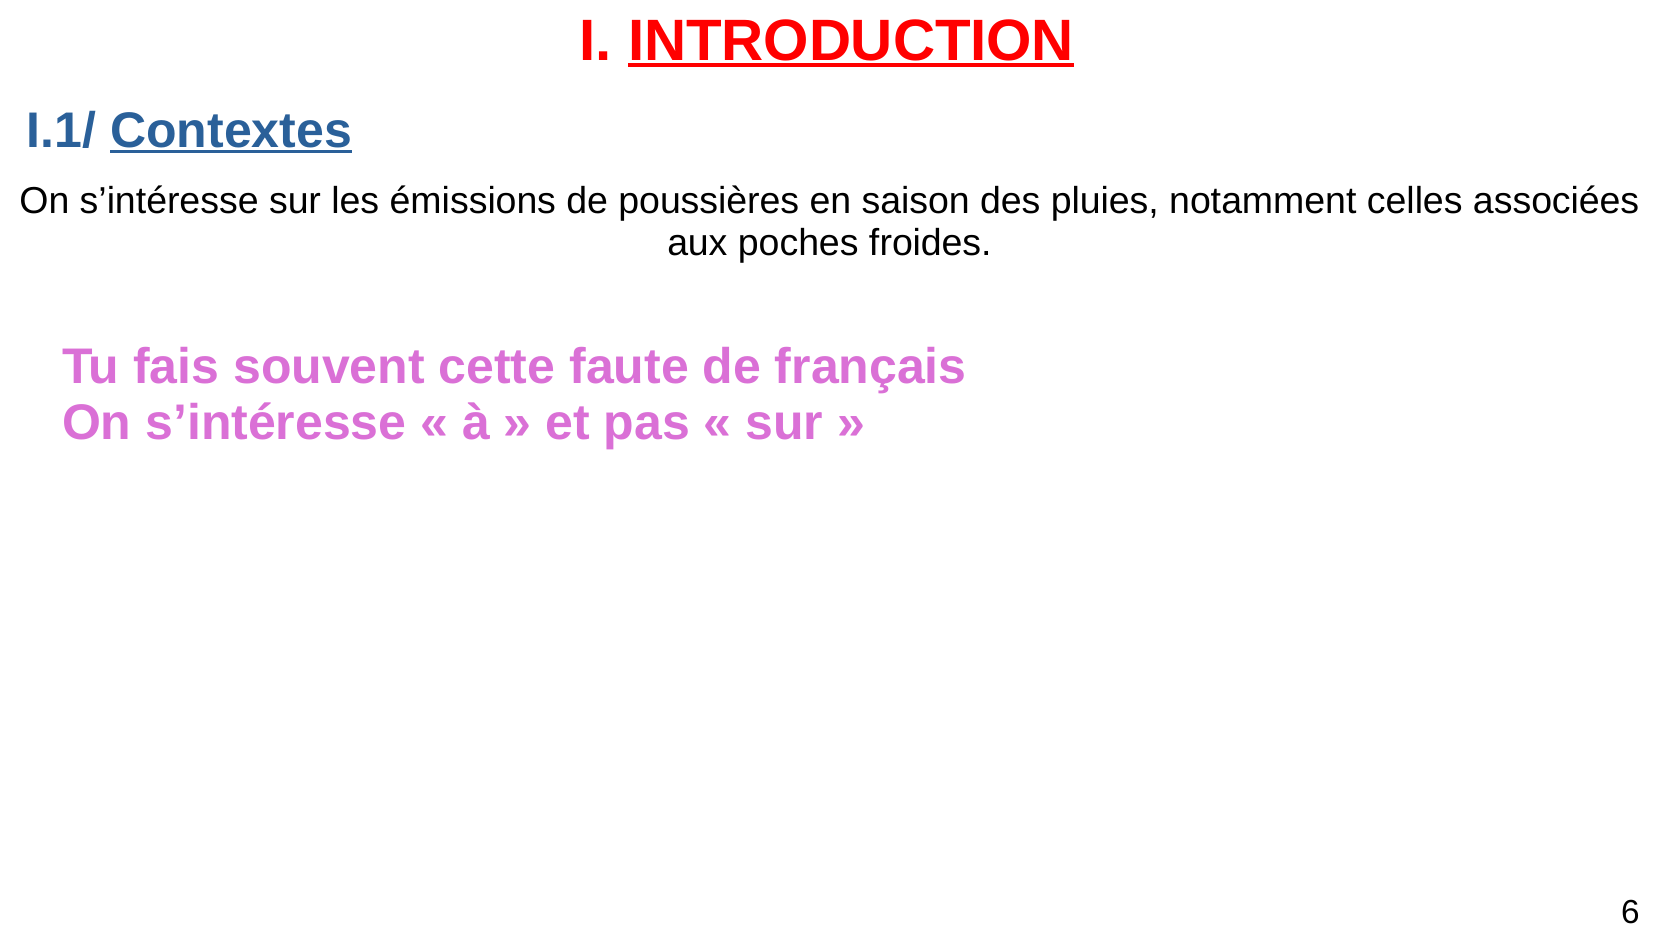

I. INTRODUCTION
I.1/ Contextes
On s’intéresse sur les émissions de poussières en saison des pluies, notamment celles associées aux poches froides.
Tu fais souvent cette faute de français
On s’intéresse « à » et pas « sur »
6